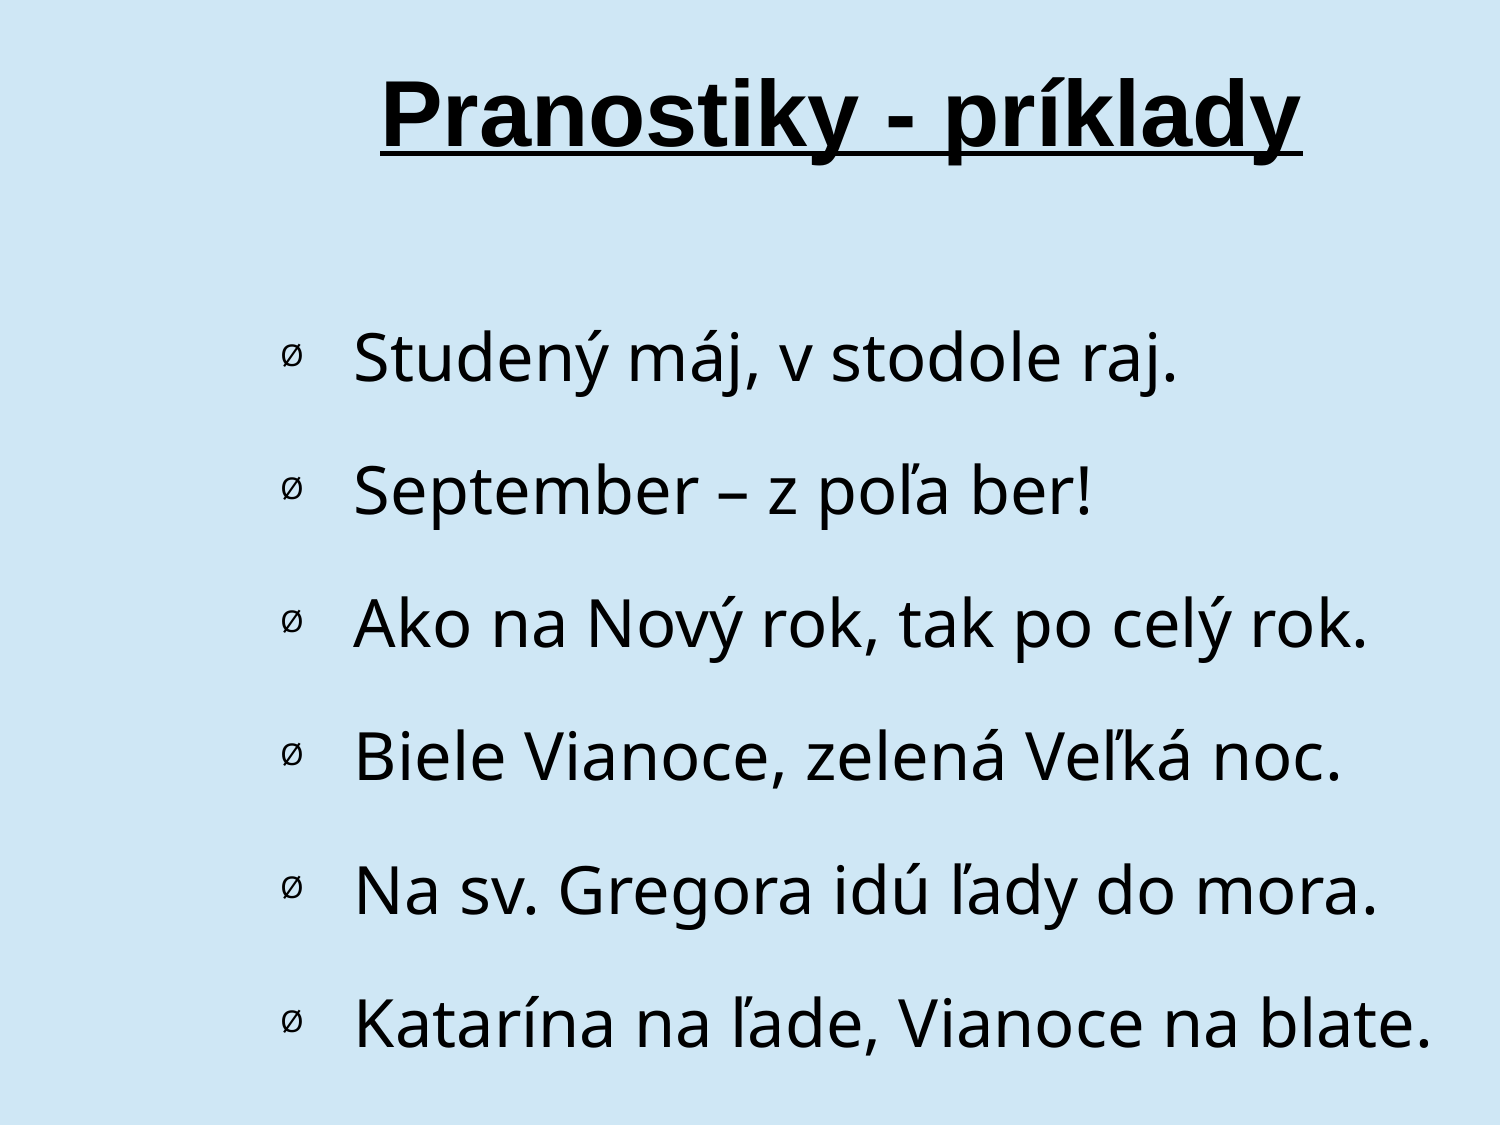

# Pranostiky - príklady
 Studený máj, v stodole raj.
 September – z poľa ber!
 Ako na Nový rok, tak po celý rok.
 Biele Vianoce, zelená Veľká noc.
 Na sv. Gregora idú ľady do mora.
 Katarína na ľade, Vianoce na blate.